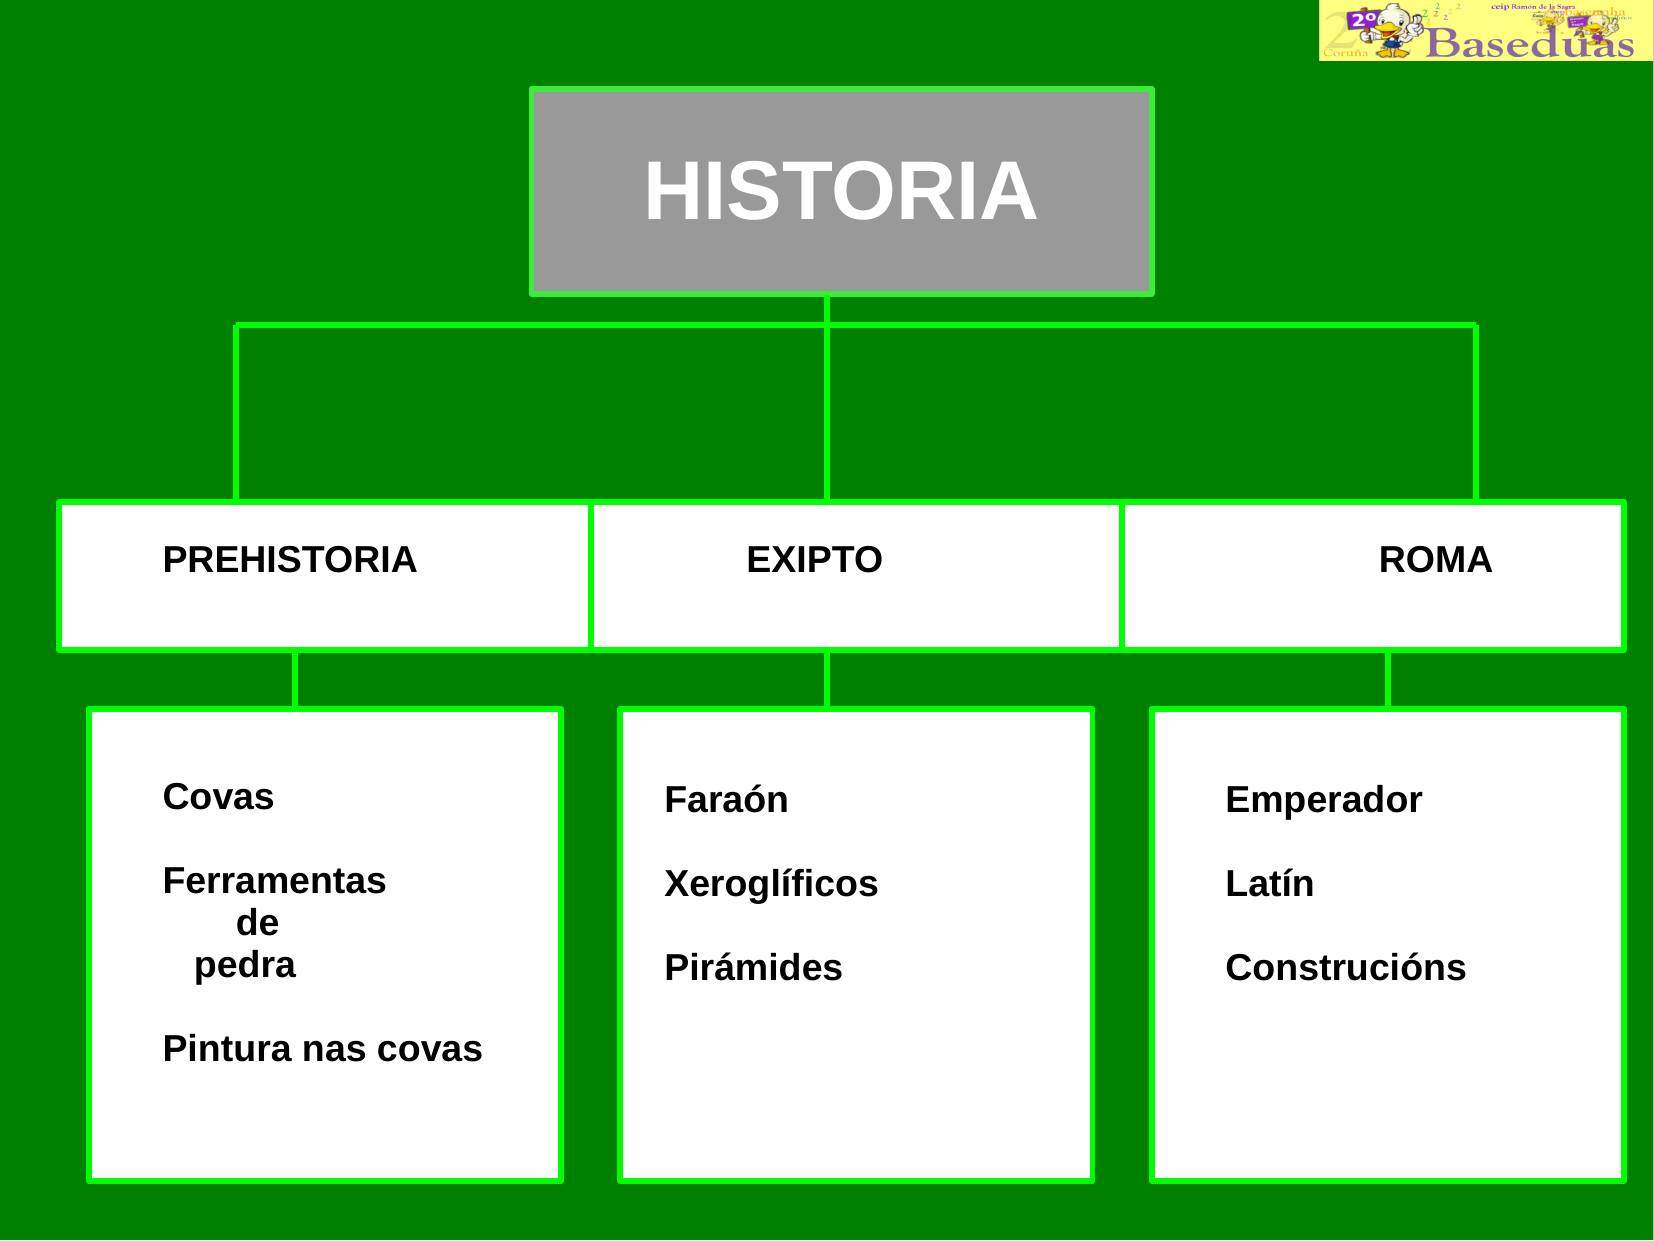

HISTORIA
PREHISTORIA
 EXIPTO
 COSTA
 ROMA
Covas
Ferramentas
 de
 pedra
Pintura nas covas
Faraón
Xeroglíficos
Pirámides
Emperador
Latín
Construcións